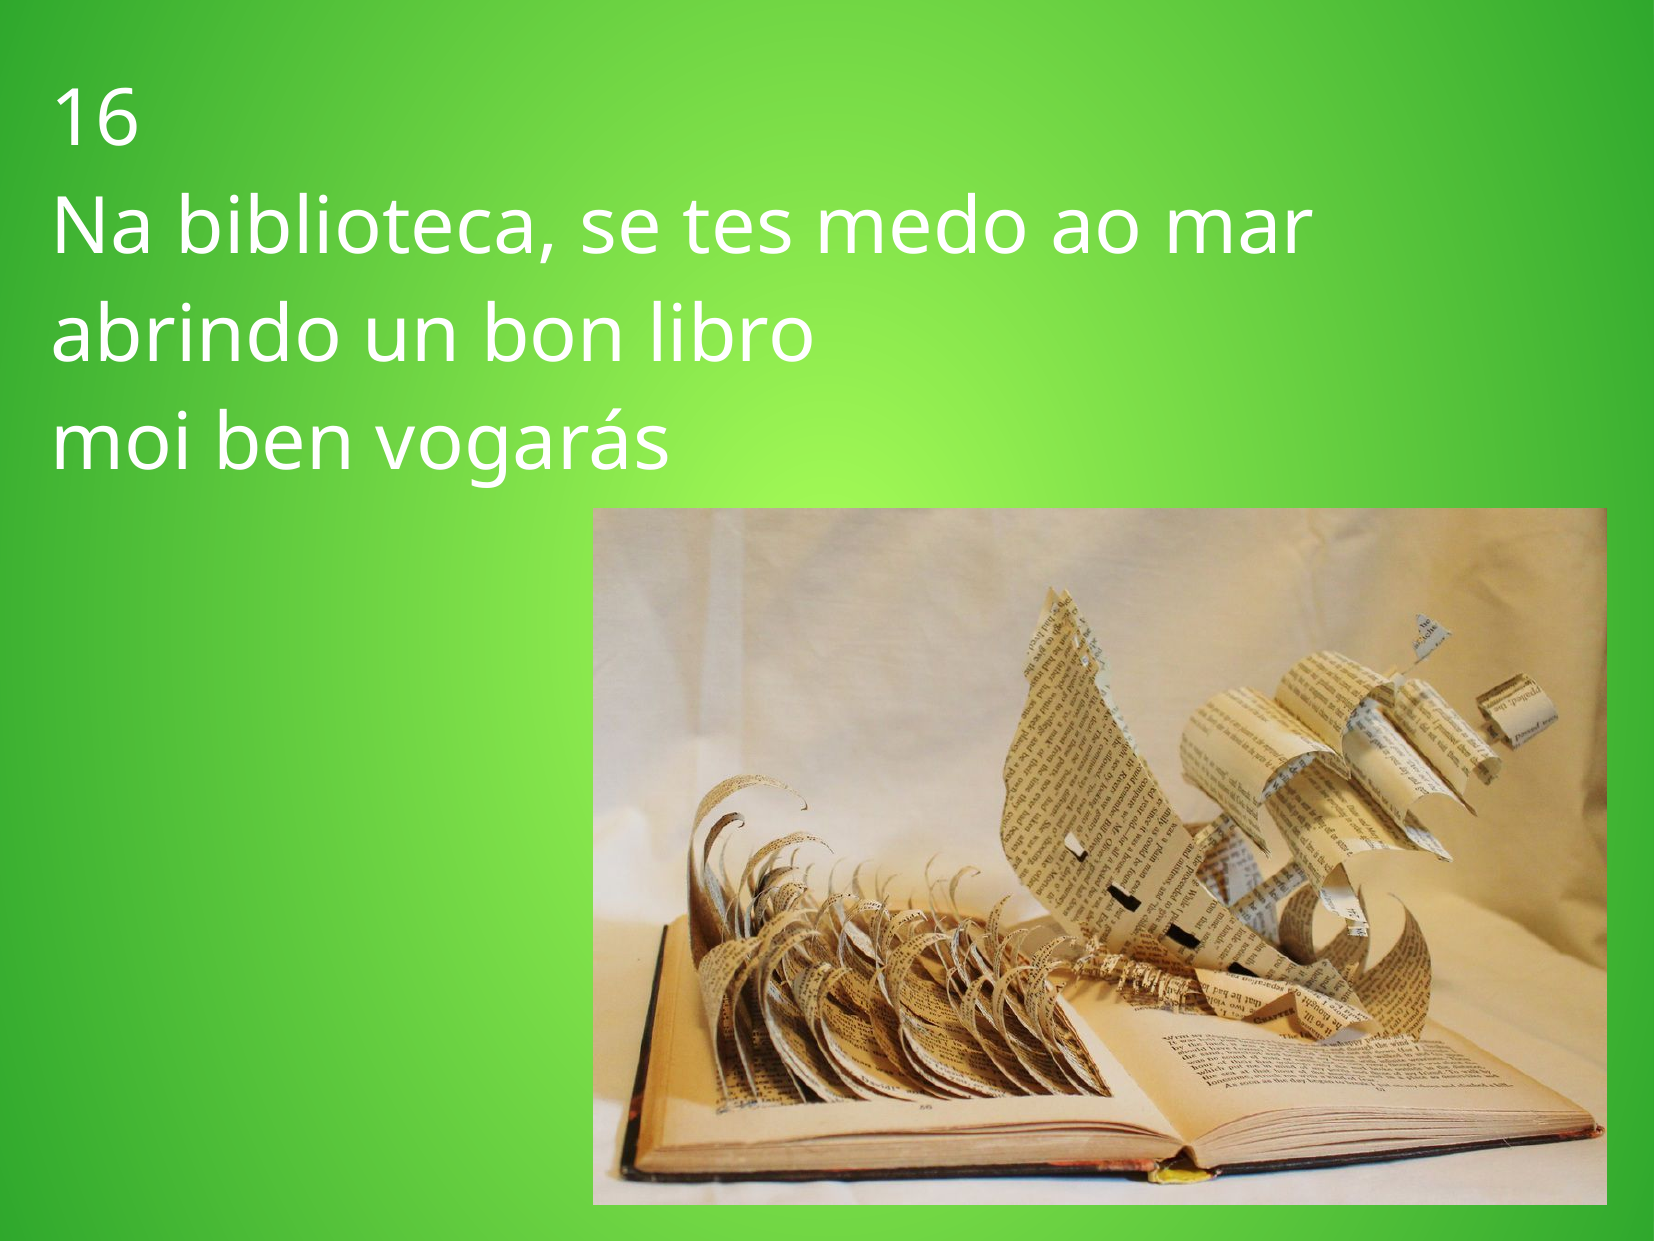

16
Na biblioteca, se tes medo ao mar
abrindo un bon libro
moi ben vogarás